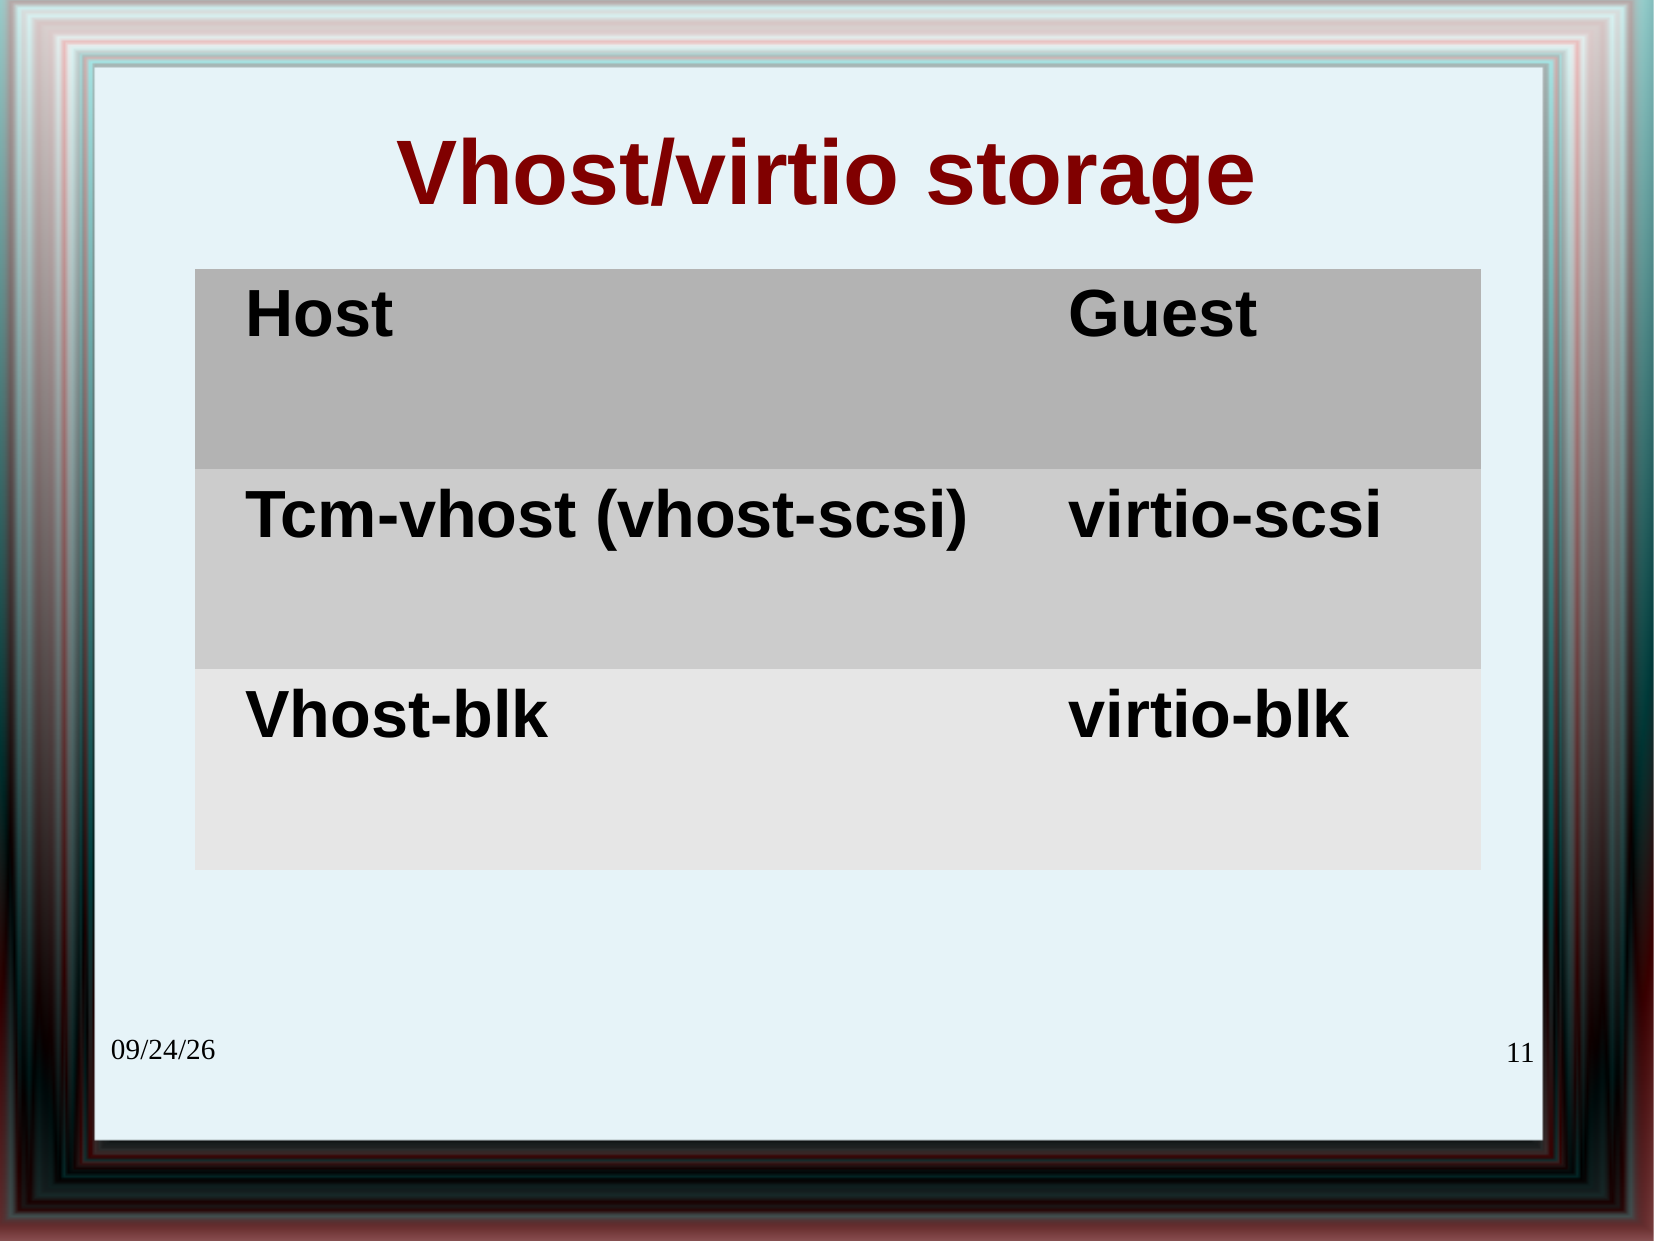

# Vhost/virtio storage
| Host | Guest |
| --- | --- |
| Tcm-vhost (vhost-scsi) | virtio-scsi |
| Vhost-blk | virtio-blk |
11